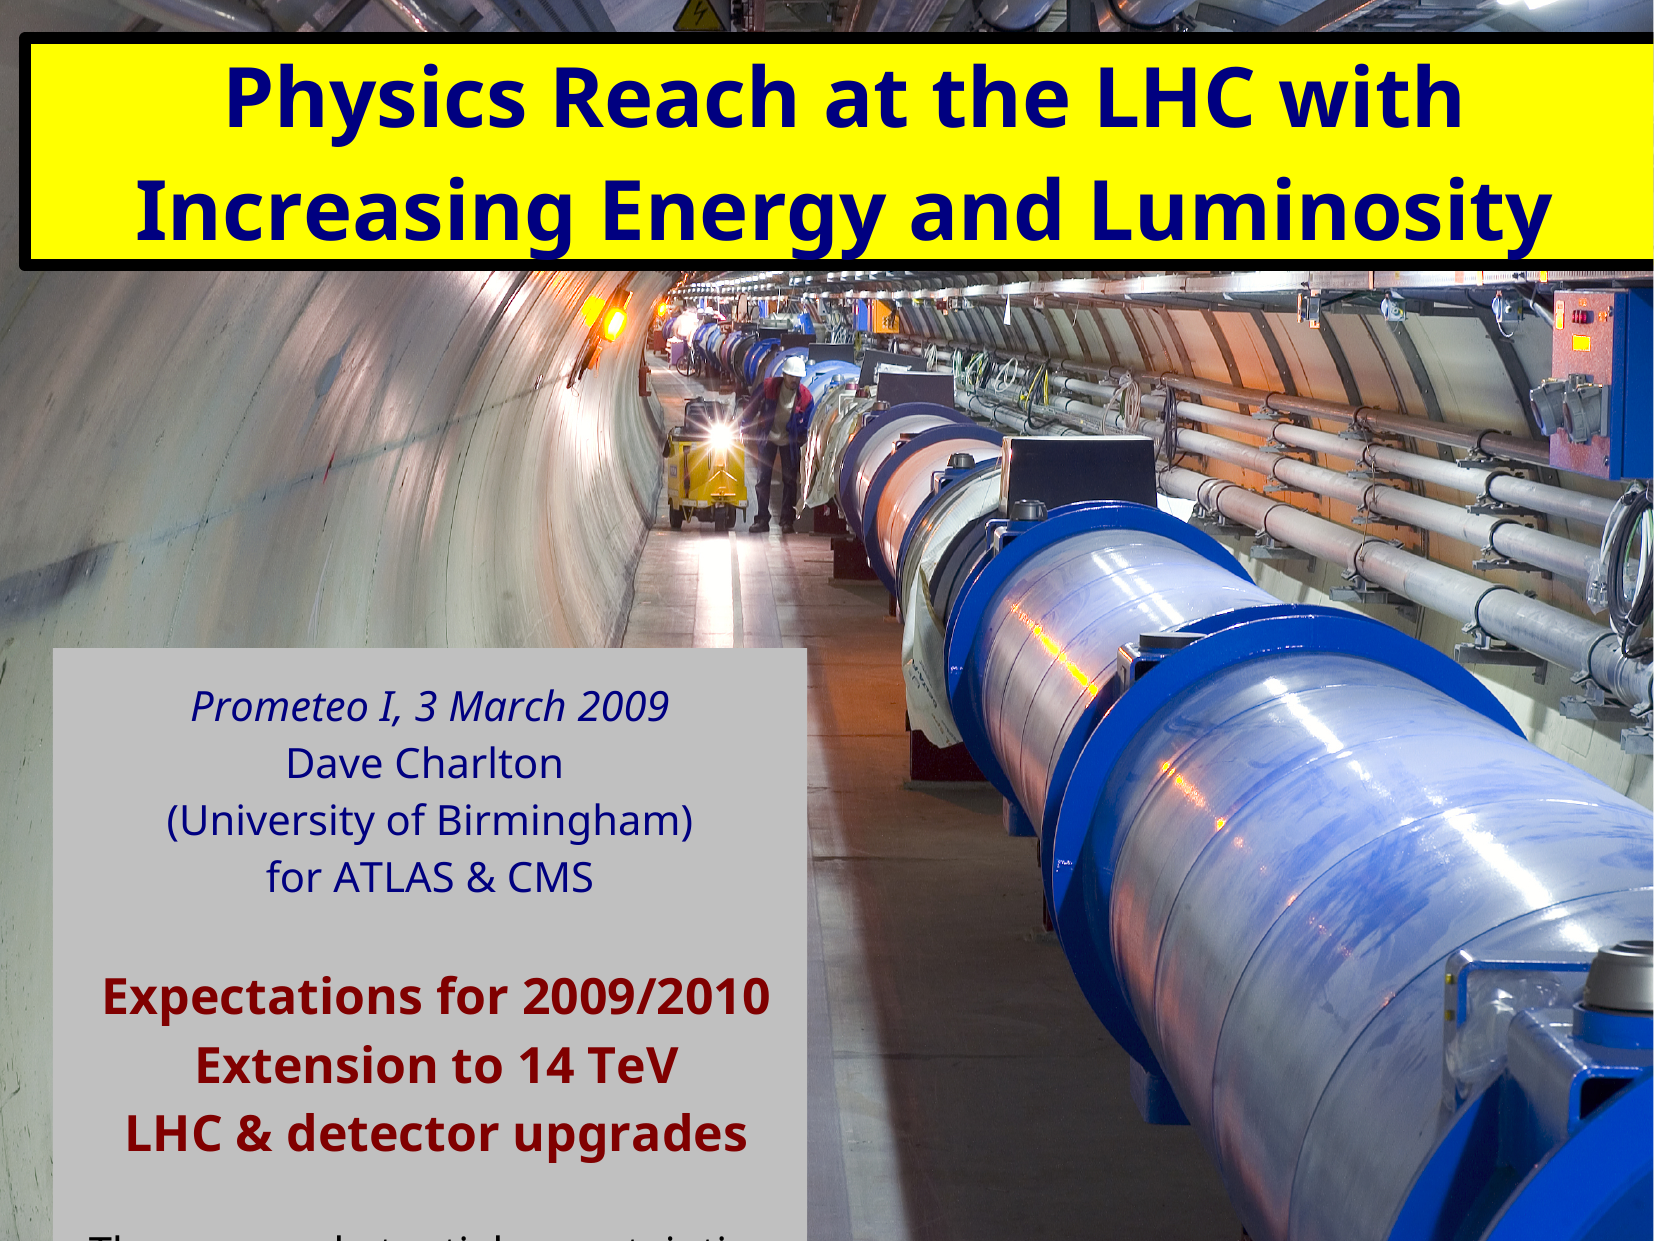

# Physics Reach at the LHC with Increasing Energy and Luminosity
Prometeo I, 3 March 2009
Dave Charlton
(University of Birmingham)
for ATLAS & CMS
 Expectations for 2009/2010
 Extension to 14 TeV
 LHC & detector upgrades
There are substantial uncertainties
1